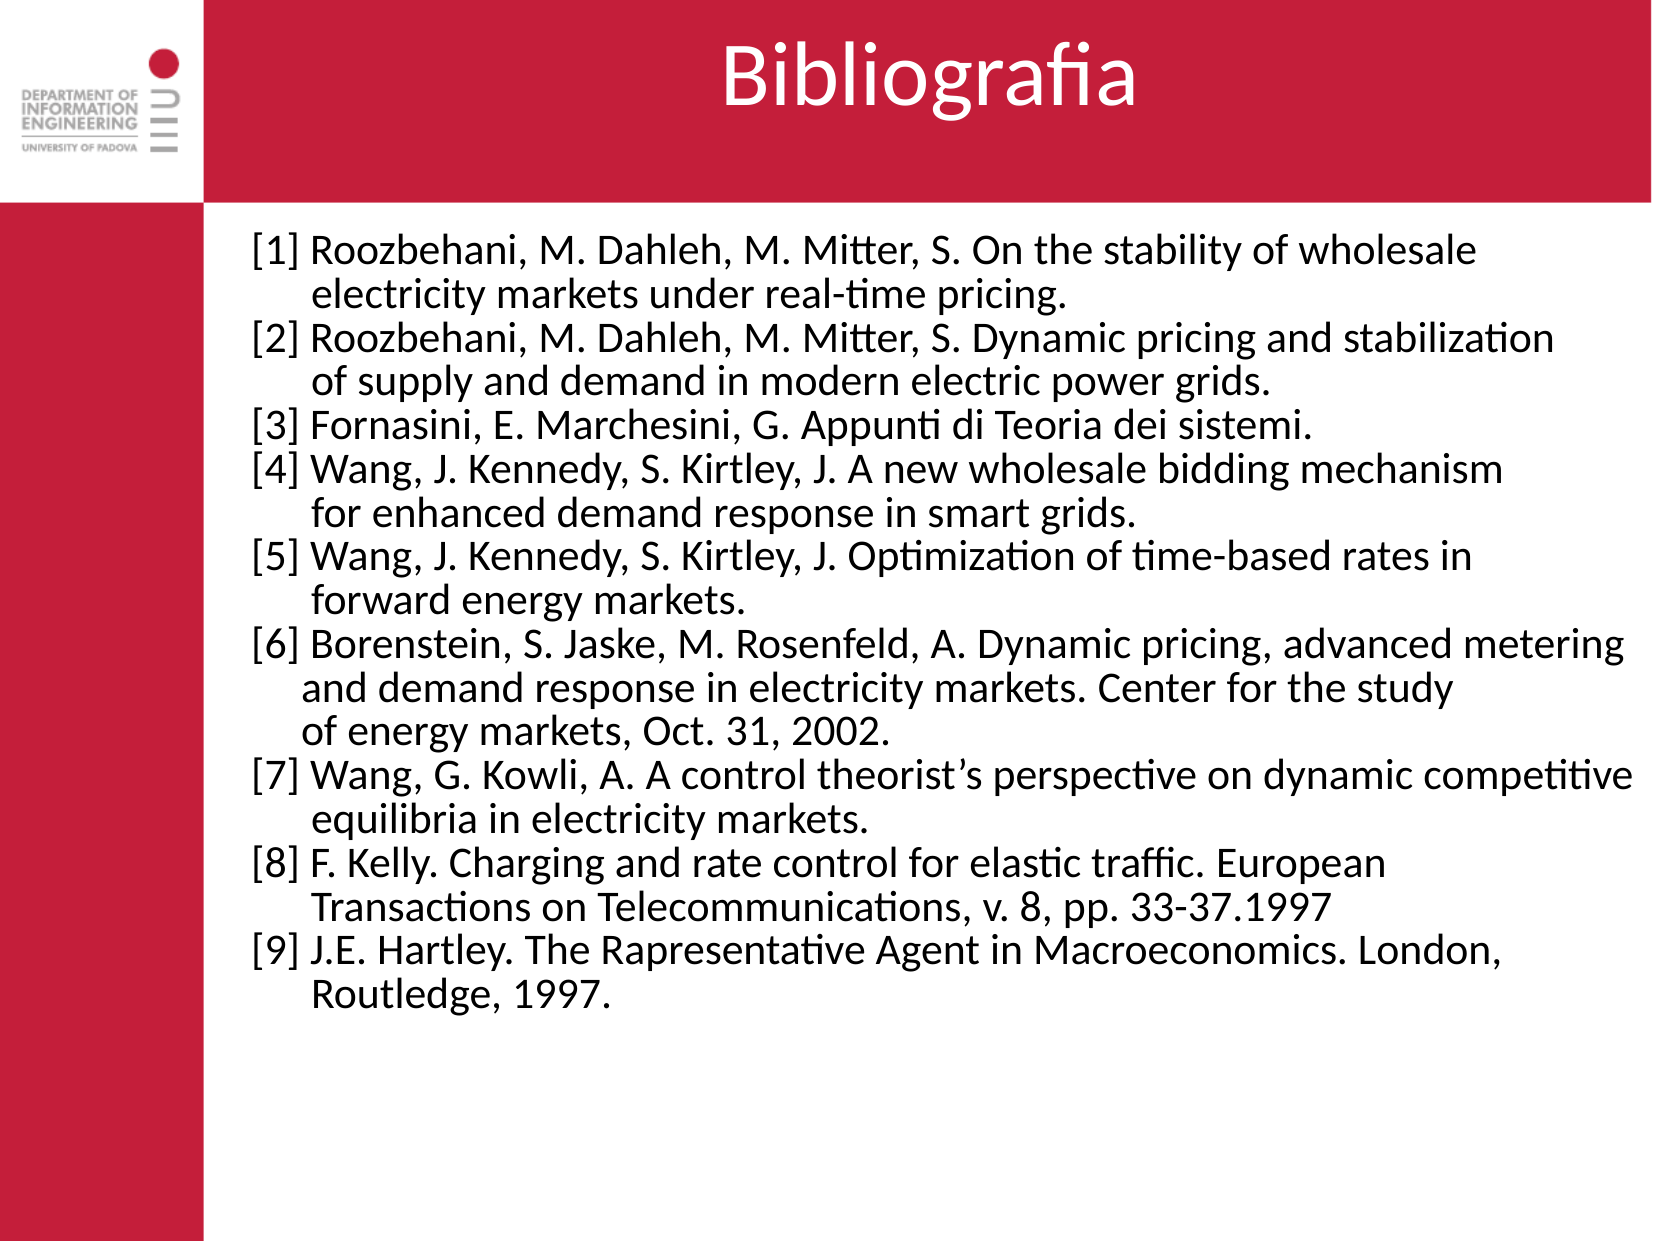

Bibliografia
[1] Roozbehani, M. Dahleh, M. Mitter, S. On the stability of wholesale
 electricity markets under real-time pricing.
[2] Roozbehani, M. Dahleh, M. Mitter, S. Dynamic pricing and stabilization
 of supply and demand in modern electric power grids.
[3] Fornasini, E. Marchesini, G. Appunti di Teoria dei sistemi.
[4] Wang, J. Kennedy, S. Kirtley, J. A new wholesale bidding mechanism
 for enhanced demand response in smart grids.
[5] Wang, J. Kennedy, S. Kirtley, J. Optimization of time-based rates in
 forward energy markets.
[6] Borenstein, S. Jaske, M. Rosenfeld, A. Dynamic pricing, advanced metering
 and demand response in electricity markets. Center for the study
 of energy markets, Oct. 31, 2002.
[7] Wang, G. Kowli, A. A control theorist’s perspective on dynamic competitive
 equilibria in electricity markets.
[8] F. Kelly. Charging and rate control for elastic traffic. European Transactions on Telecommunications, v. 8, pp. 33-37.1997
[9] J.E. Hartley. The Rapresentative Agent in Macroeconomics. London,
 Routledge, 1997.